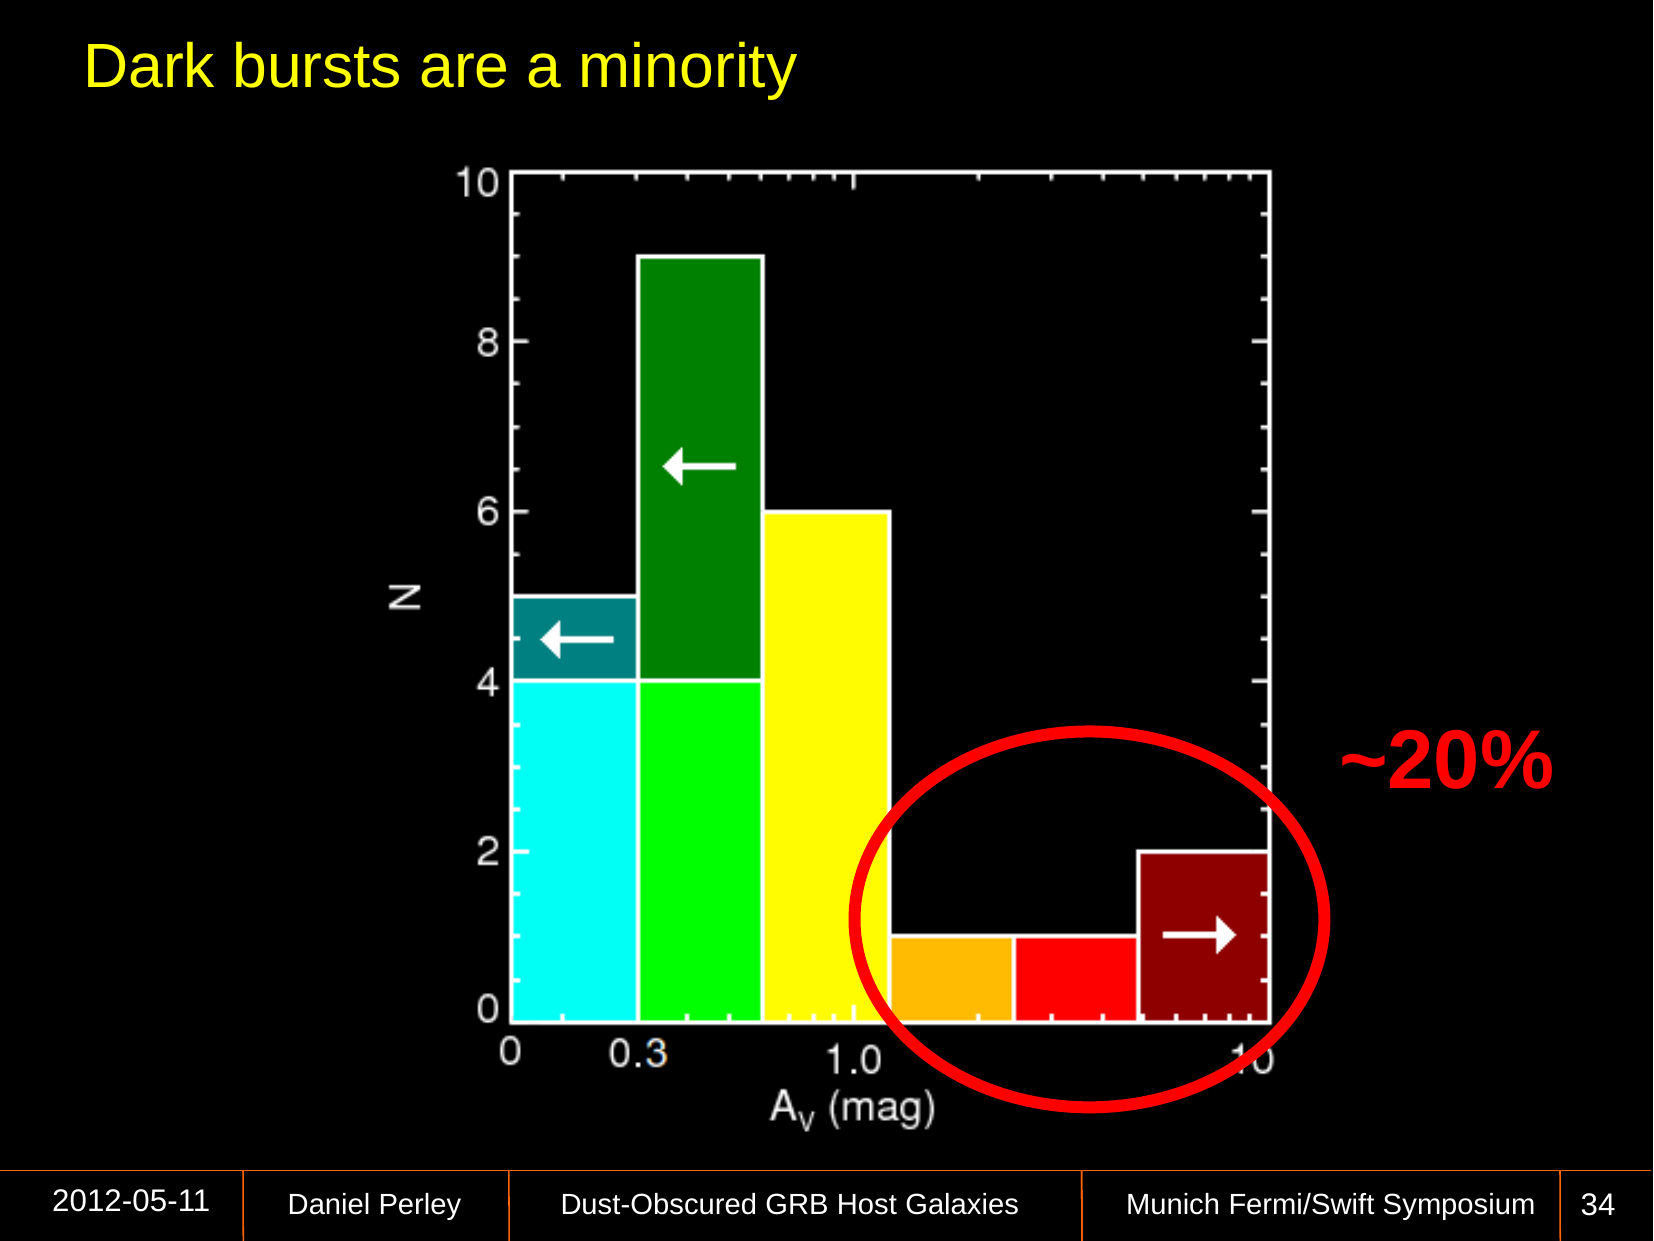

# Dark bursts are a minority
~20%
2012-05-11
34